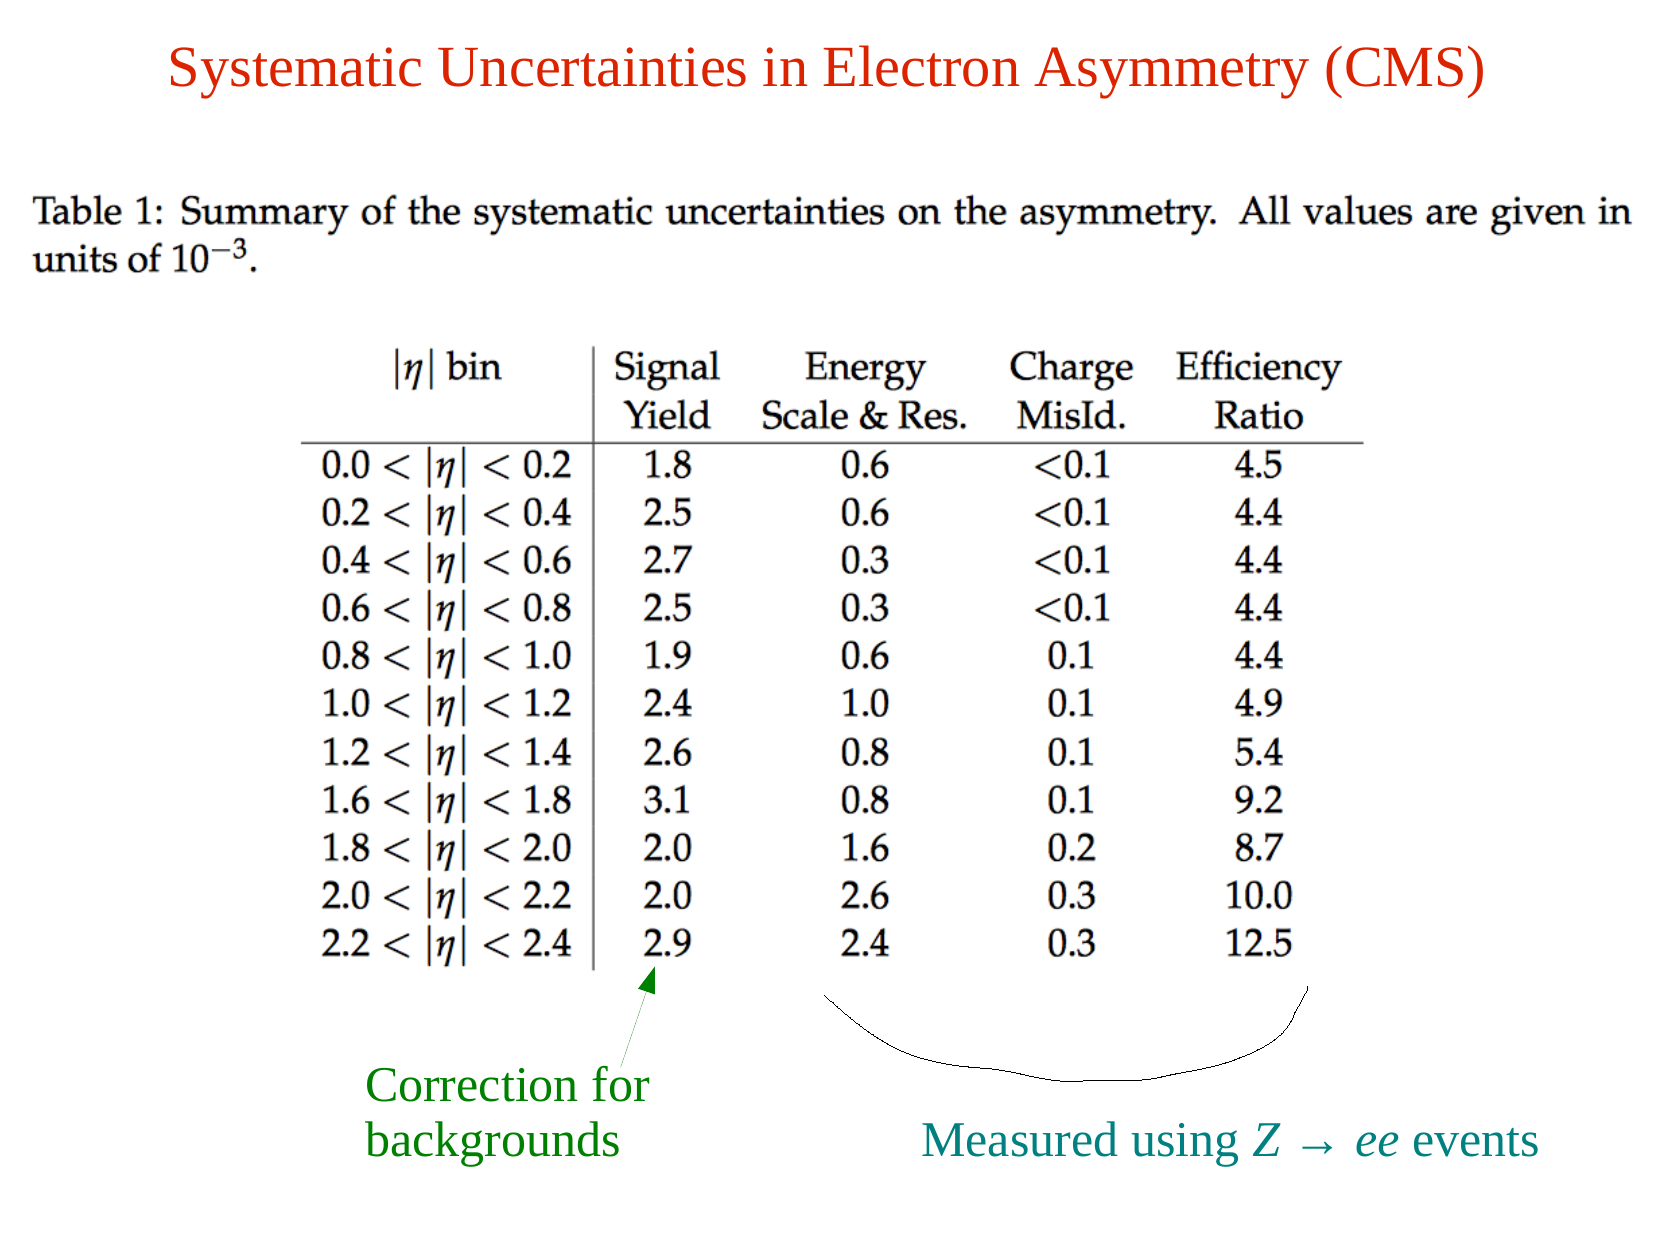

# Systematic Uncertainties in Electron Asymmetry (CMS)
Correction for
backgrounds
Measured using Z → ee events